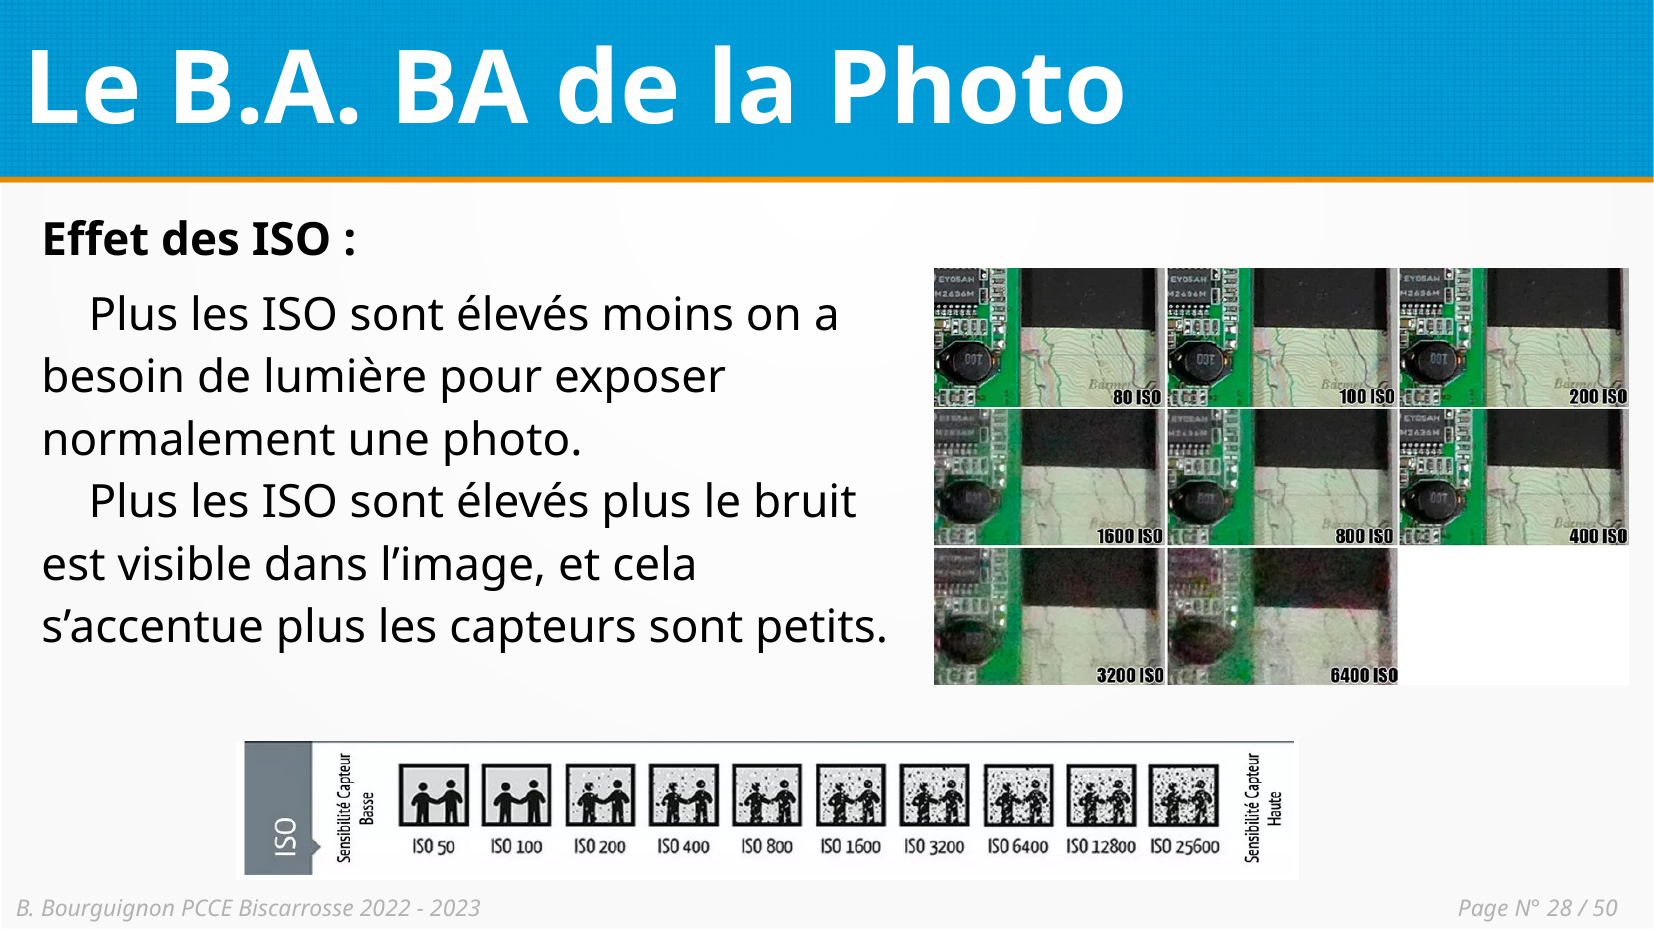

# Le B.A. BA de la Photo
Effet des ISO :
Plus les ISO sont élevés moins on a besoin de lumière pour exposer normalement une photo.
Plus les ISO sont élevés plus le bruit est visible dans l’image, et cela s’accentue plus les capteurs sont petits.